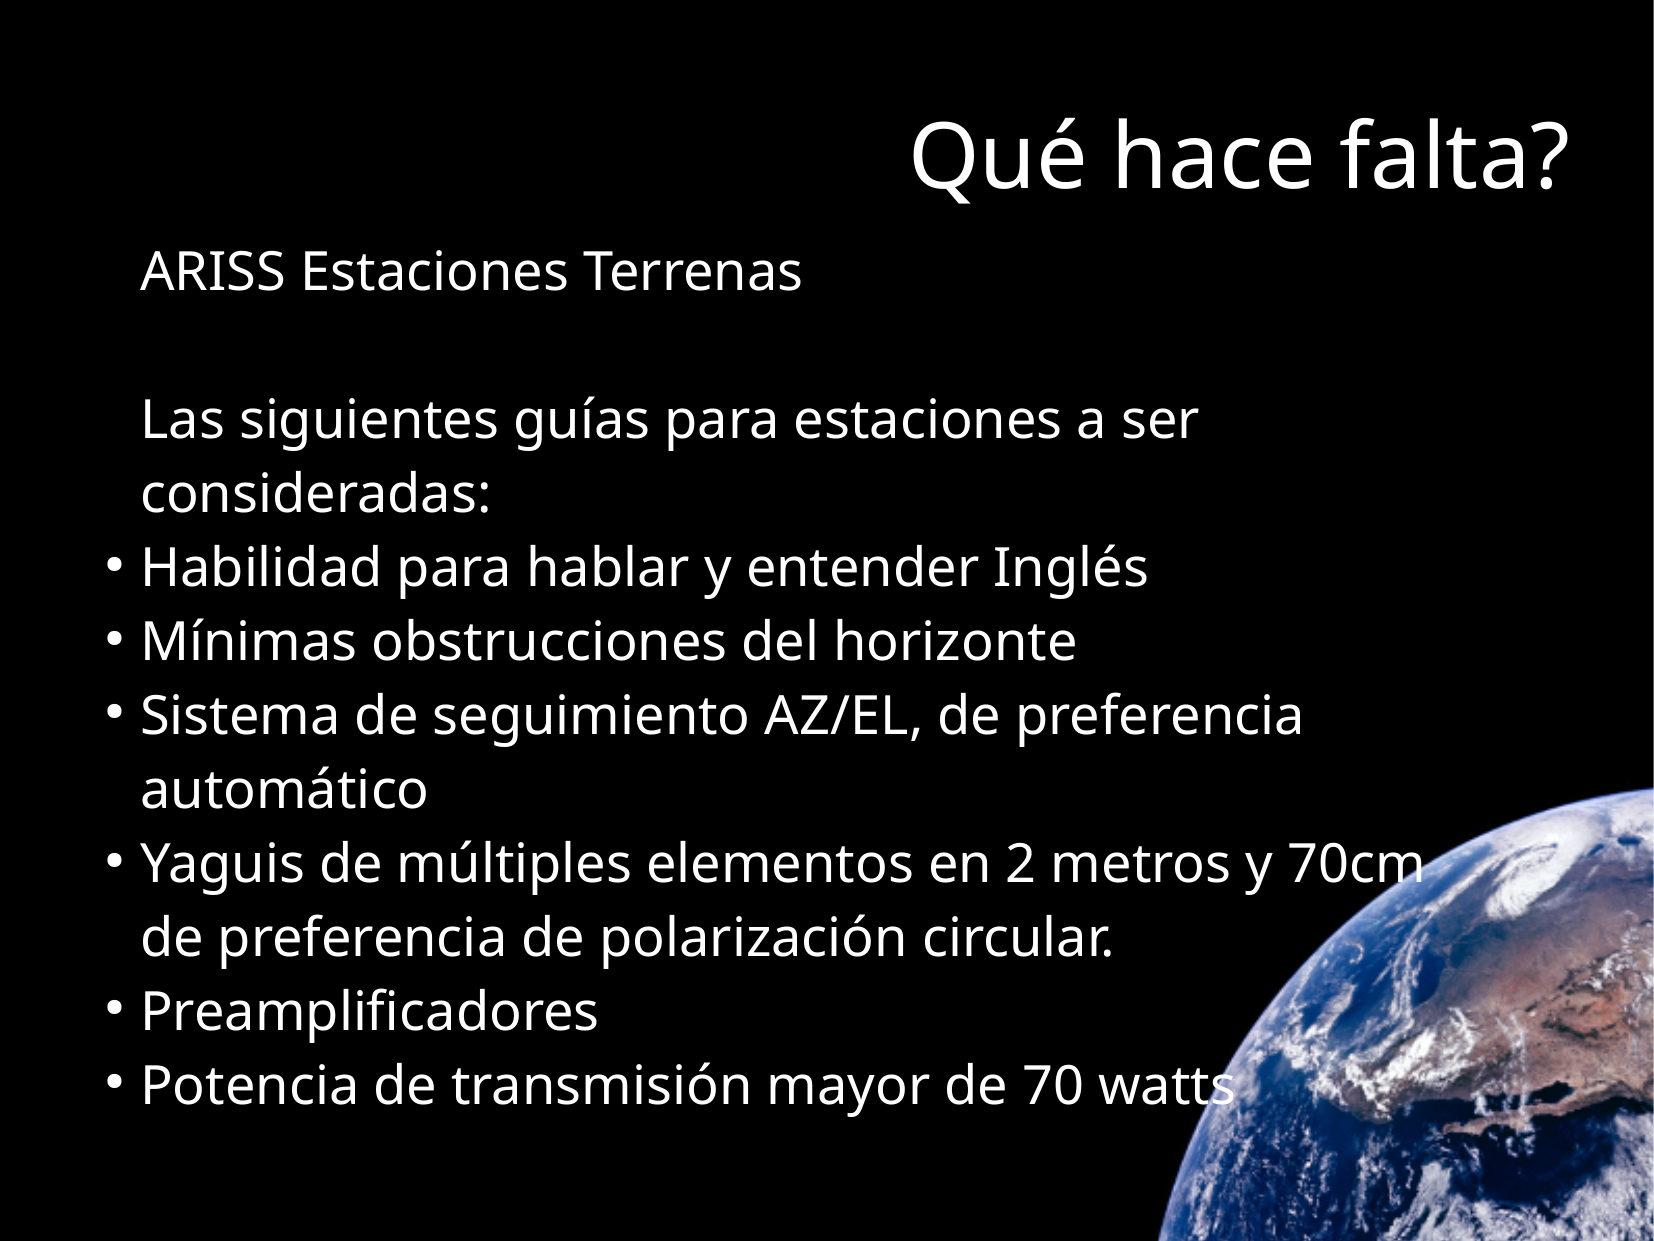

# Qué hace falta?
ARISS Estaciones Terrenas
Las siguientes guías para estaciones a ser consideradas:
Habilidad para hablar y entender Inglés
Mínimas obstrucciones del horizonte
Sistema de seguimiento AZ/EL, de preferencia automático
Yaguis de múltiples elementos en 2 metros y 70cm de preferencia de polarización circular.
Preamplificadores
Potencia de transmisión mayor de 70 watts